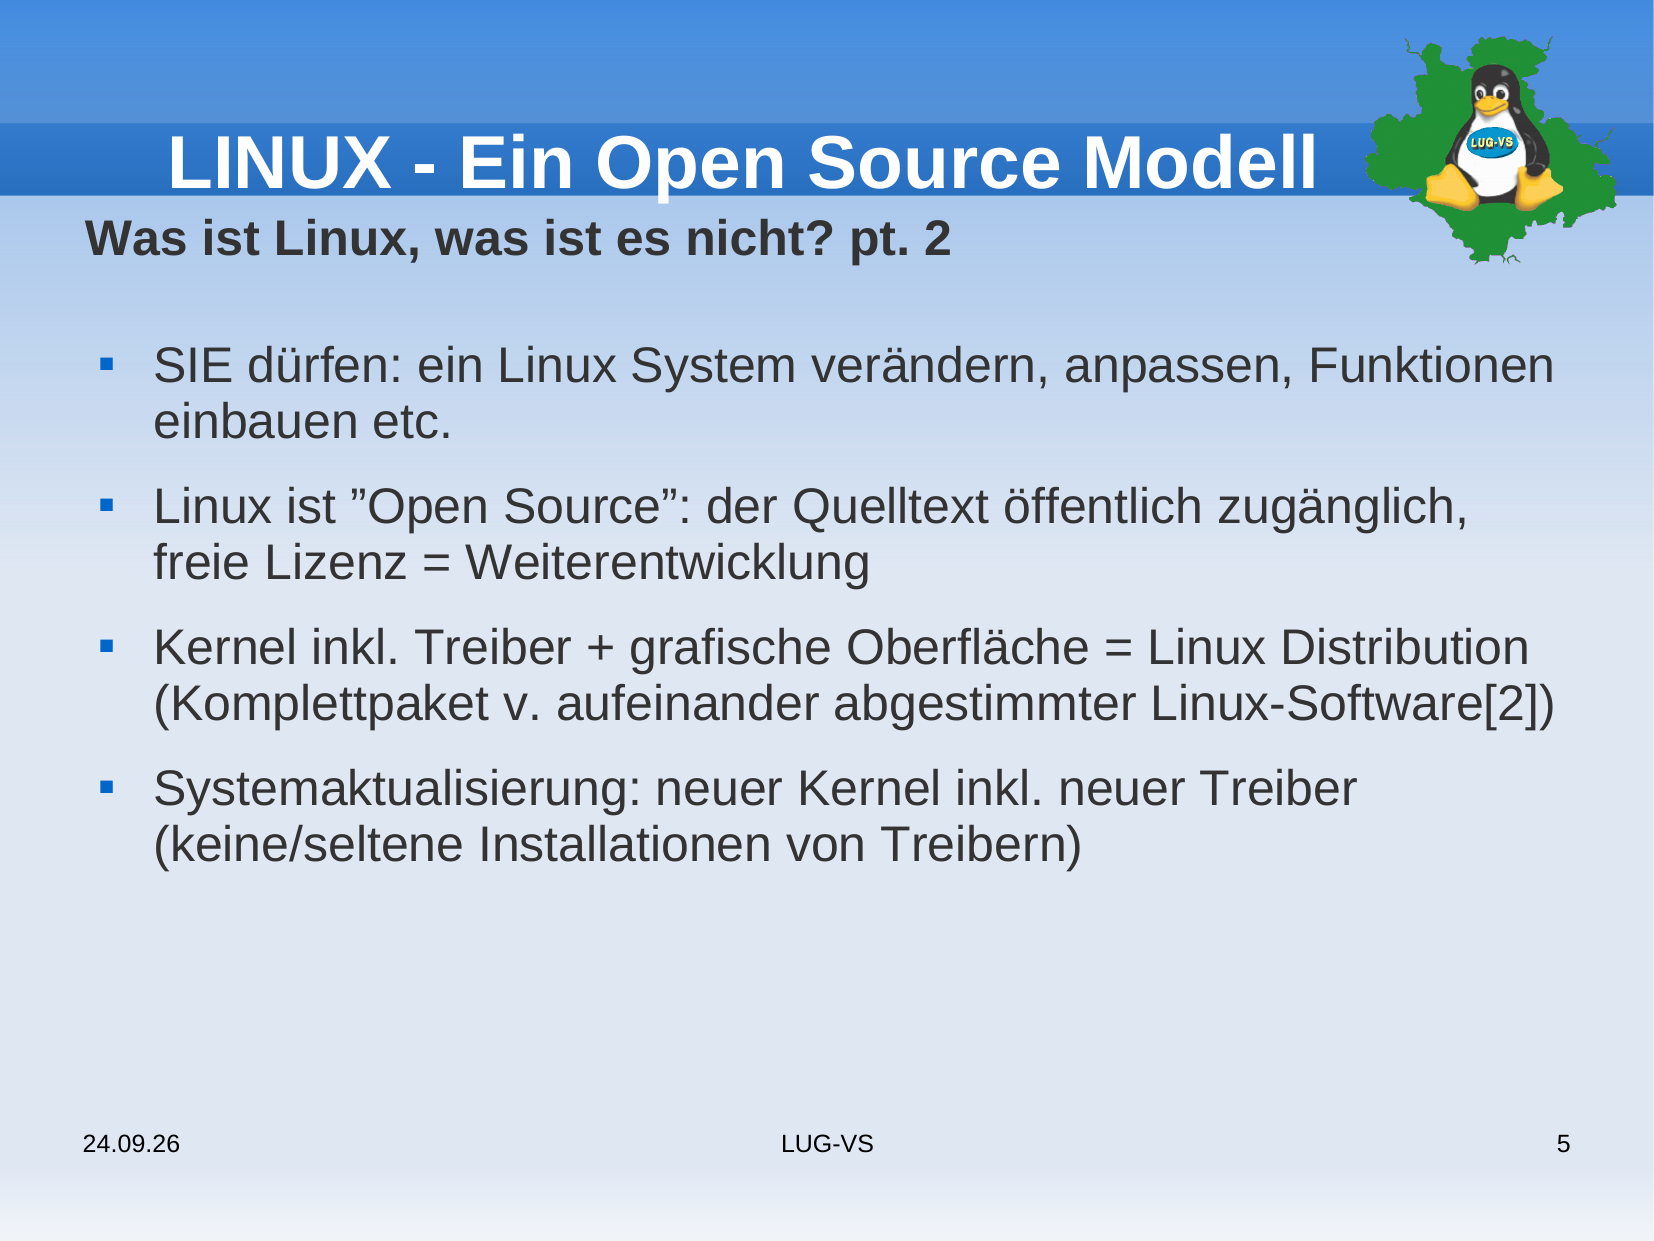

# LINUX - Ein Open Source Modell
Was ist Linux, was ist es nicht? pt. 2
SIE dürfen: ein Linux System verändern, anpassen, Funktionen einbauen etc.
Linux ist ”Open Source”: der Quelltext öffentlich zugänglich, freie Lizenz = Weiterentwicklung
Kernel inkl. Treiber + grafische Oberfläche = Linux Distribution (Komplettpaket v. aufeinander abgestimmter Linux-Software[2])
Systemaktualisierung: neuer Kernel inkl. neuer Treiber (keine/seltene Installationen von Treibern)
LUG-VS
5